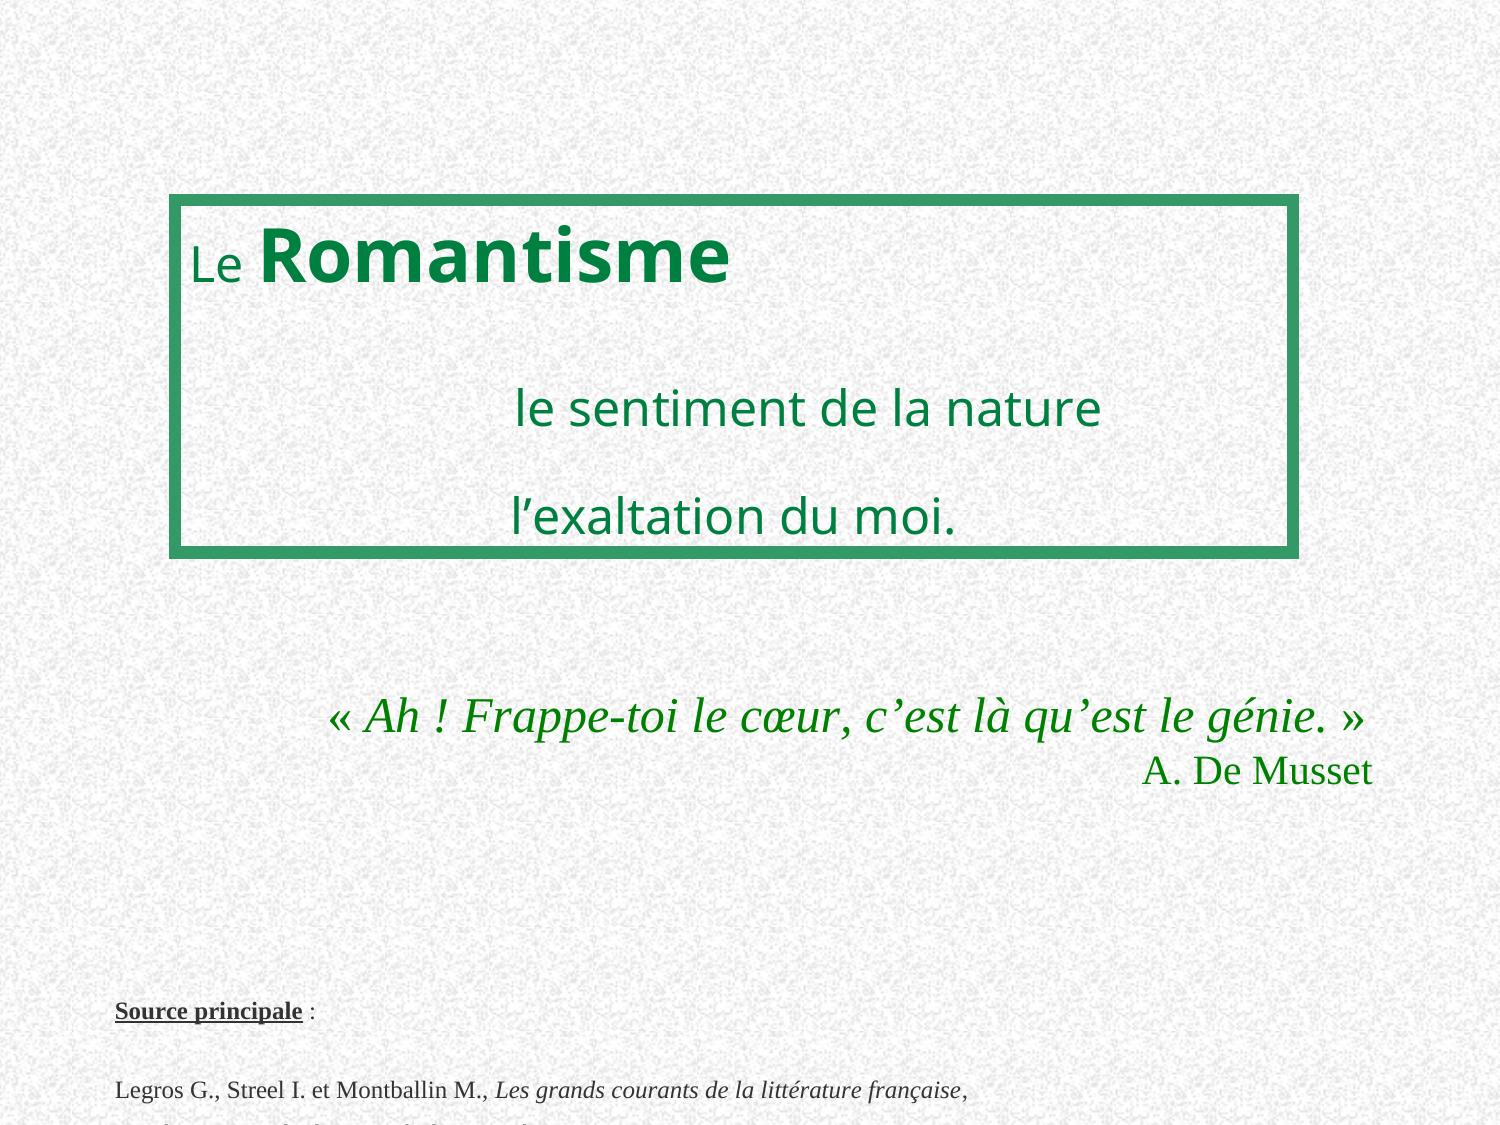

Le Romantisme
	le sentiment de la nature
l’exaltation du moi.
« Ah ! Frappe-toi le cœur, c’est là qu’est le génie. »
A. De Musset
Source principale :
Legros G., Streel I. et Montballin M., Les grands courants de la littérature française,
Actualquarto, SA Ed. Altiora Averbode, 2003. isbn : 90-317-1970-6